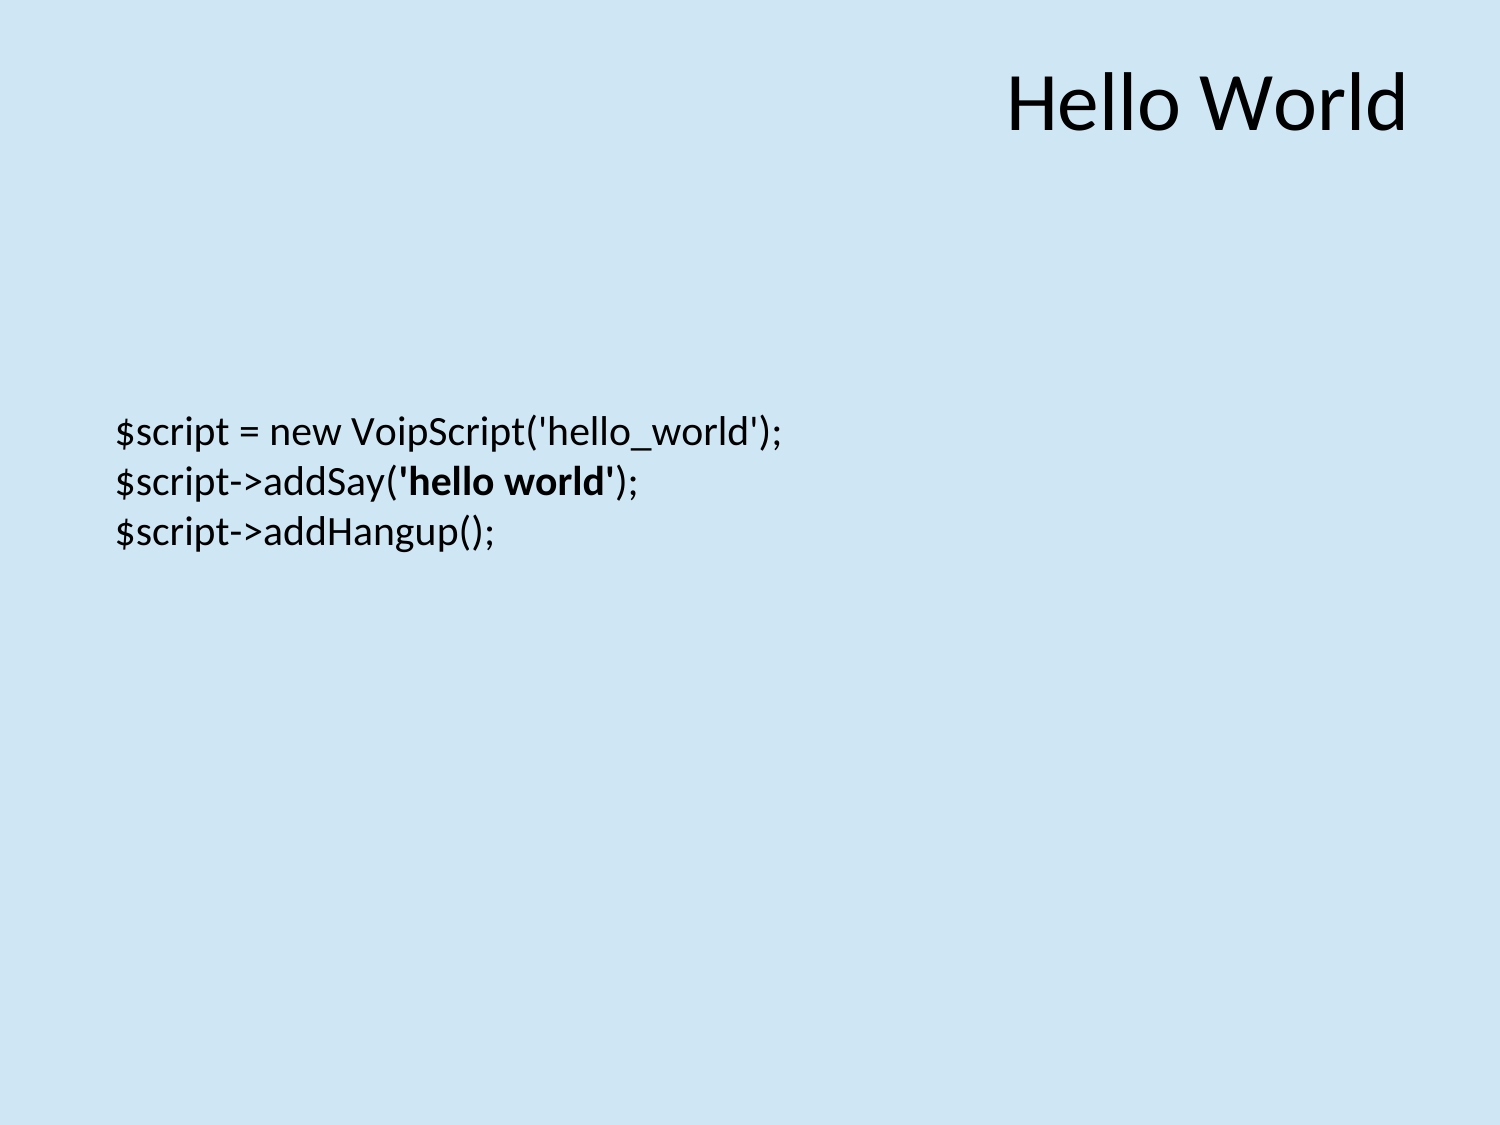

# Hello World
$script = new VoipScript('hello_world');
$script->addSay('hello world');
$script->addHangup();